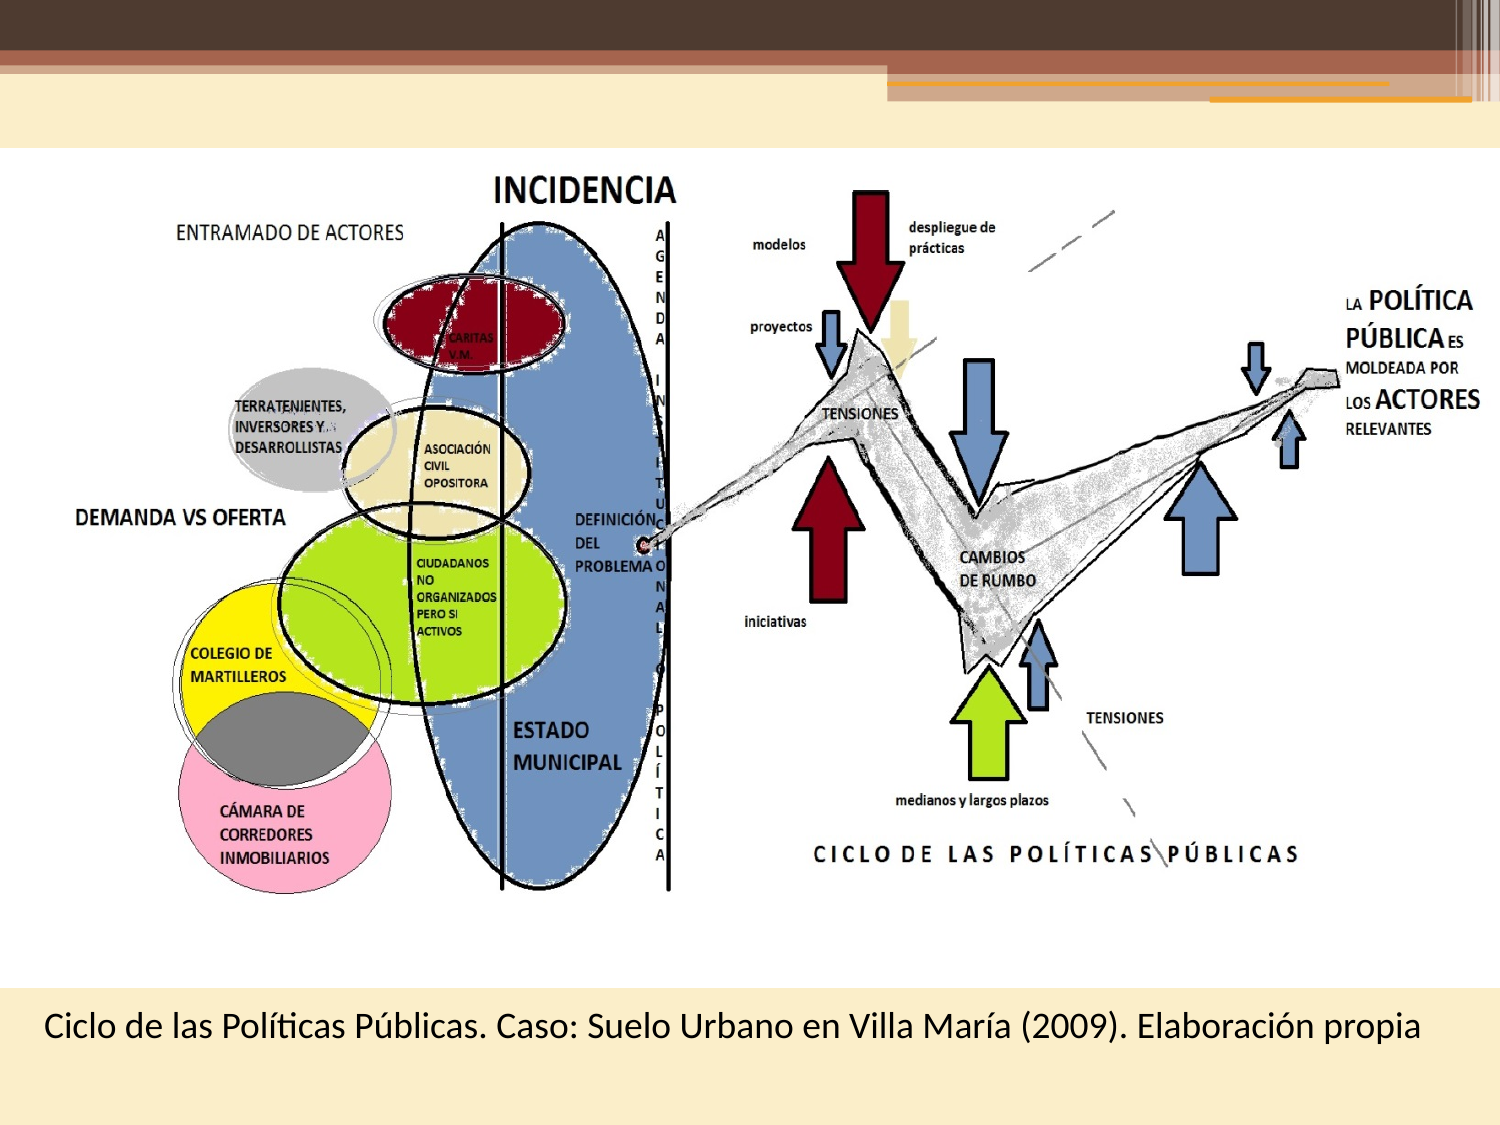

Ciclo de las Políticas Públicas. Caso: Suelo Urbano en Villa María (2009). Elaboración propia